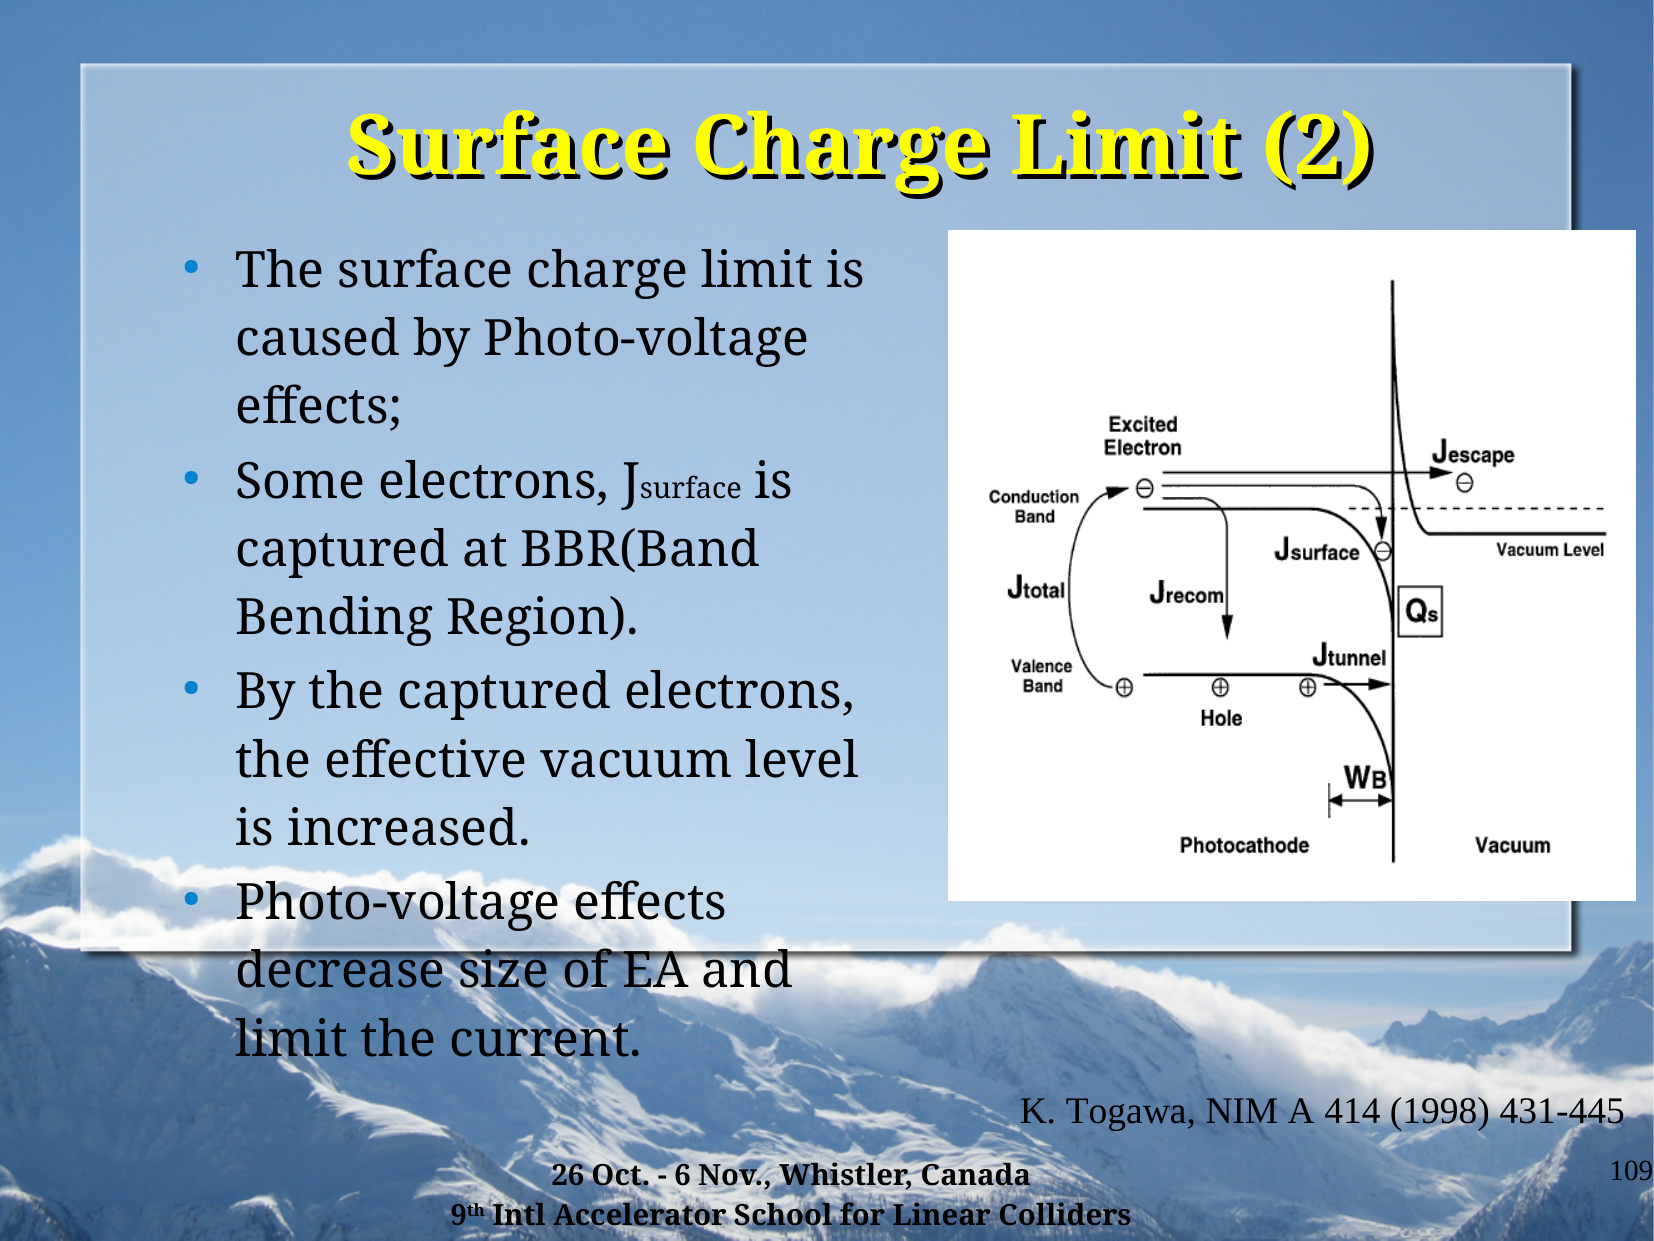

# Surface Charge Limit (2)
The surface charge limit is caused by Photo-voltage effects;
Some electrons, Jsurface is captured at BBR(Band Bending Region).
By the captured electrons, the effective vacuum level is increased.
Photo-voltage effects decrease size of EA and limit the current.
K. Togawa, NIM A 414 (1998) 431-445
109